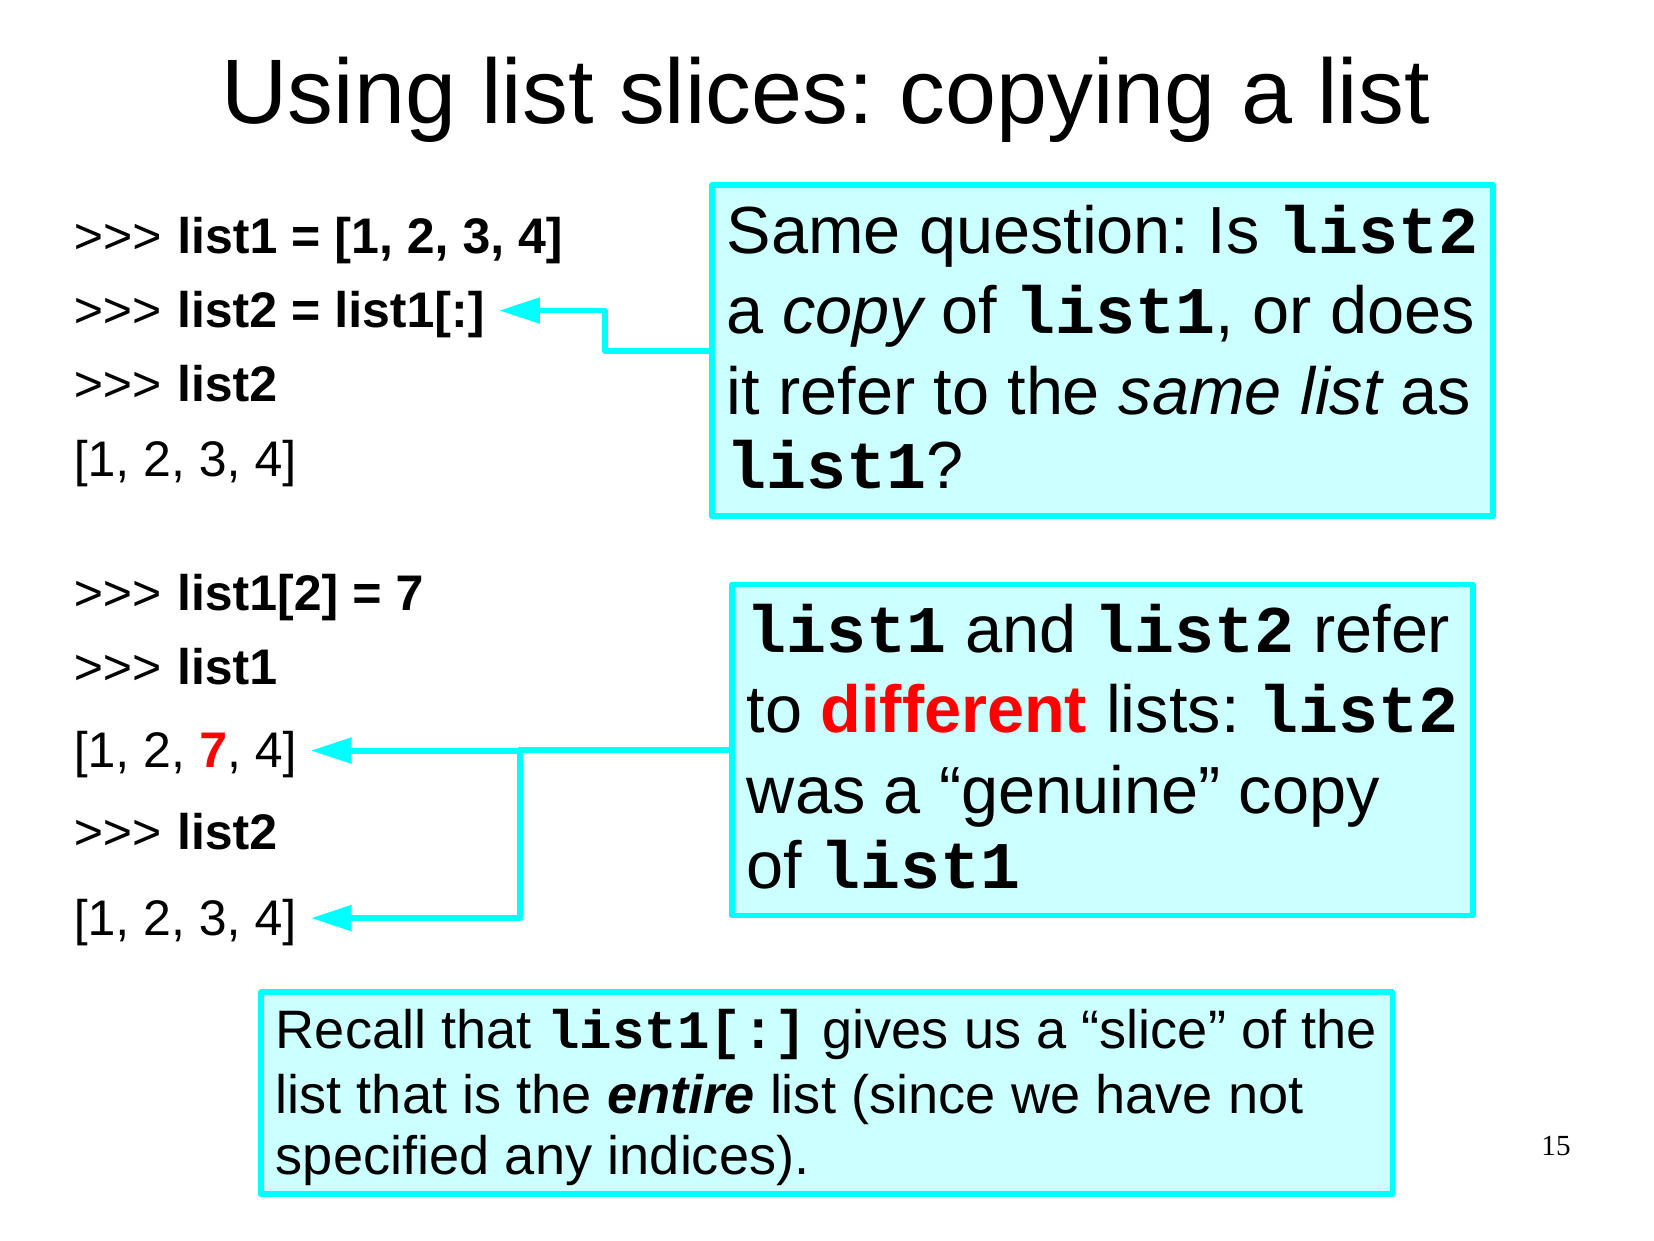

Using list slices: copying a list
Same question: Is list2
a copy of list1, or does
it refer to the same list as
list1?
>>>
list1 = [1, 2, 3, 4]
>>>
list2 = list1[:]
>>>
list2
[1, 2, 3, 4]
>>>
list1[2] = 7
list1 and list2 refer
to different lists: list2
was a “genuine” copy
of list1
>>>
list1
[1, 2, 7, 4]
>>>
list2
[1, 2, 3, 4]
Recall that list1[:] gives us a “slice” of the
list that is the entire list (since we have not
specified any indices).
15